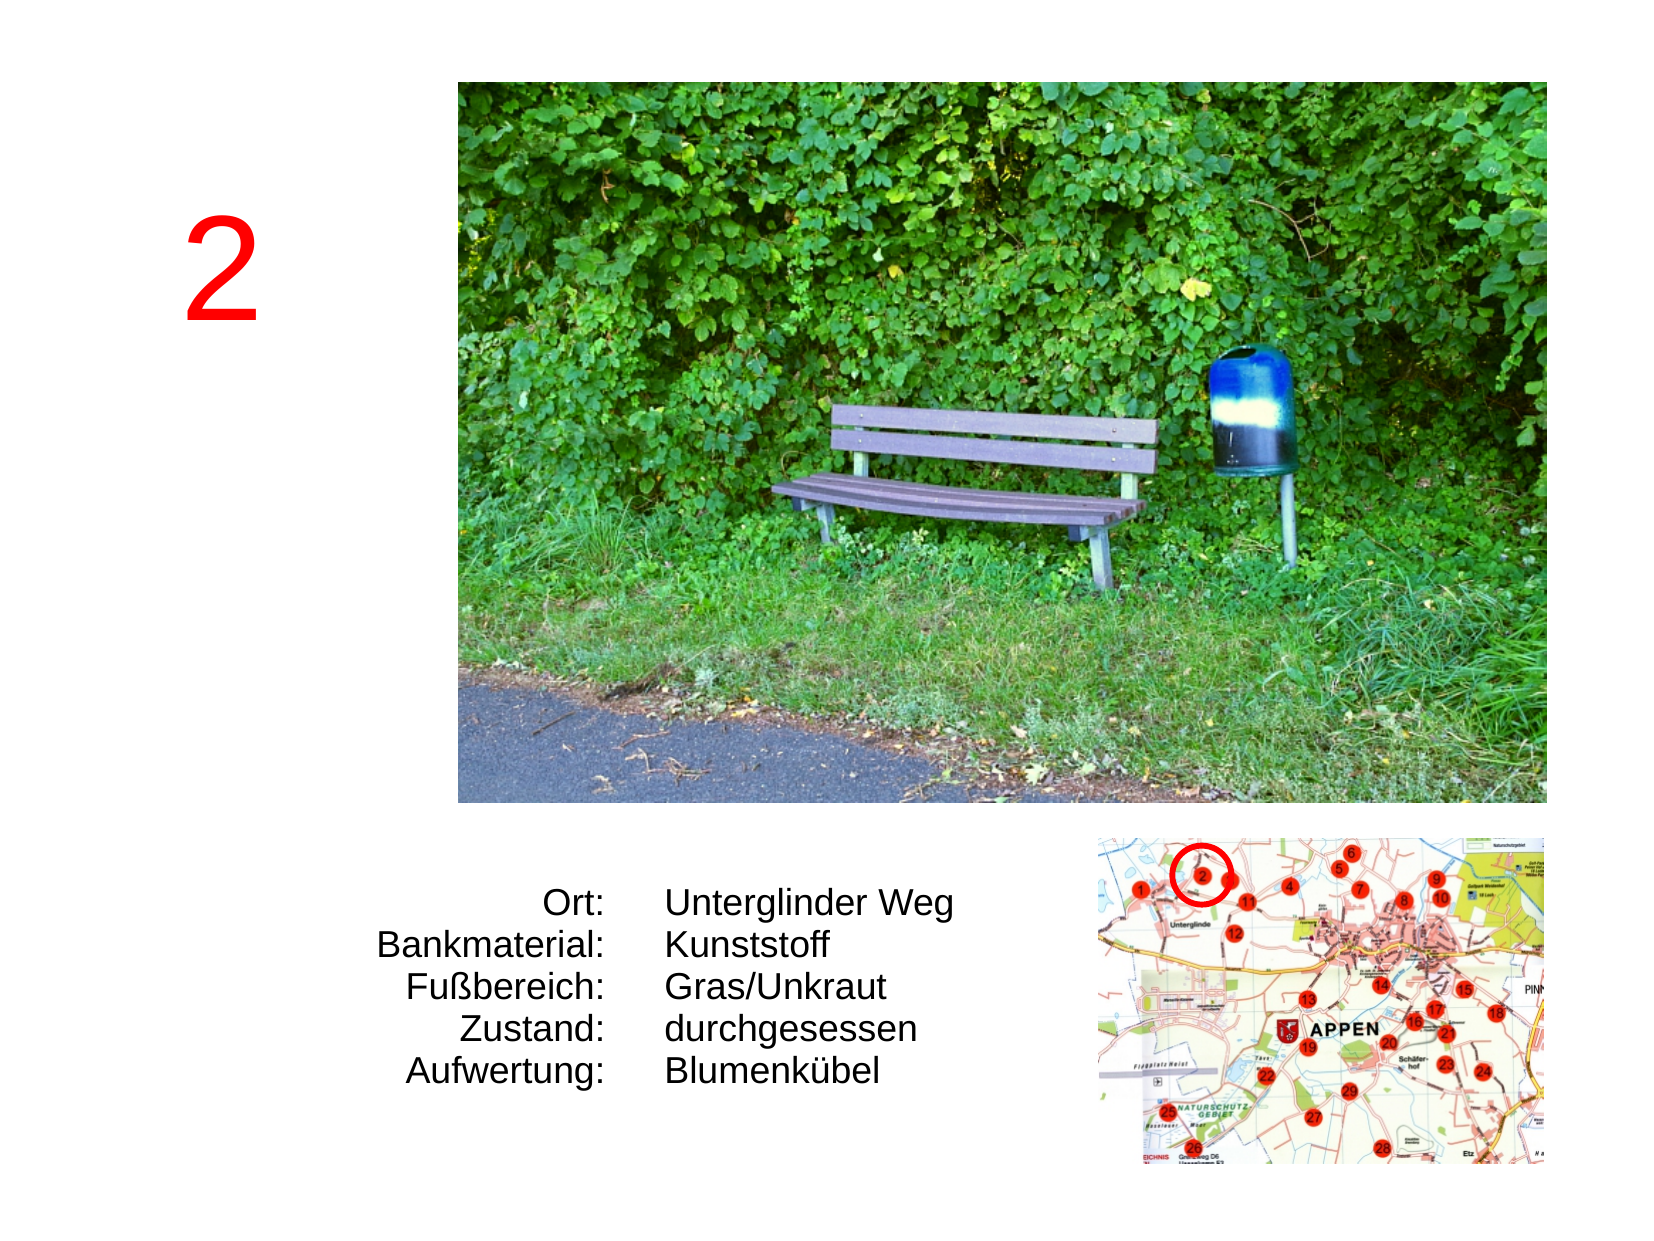

2
IMGP7845rNr02.jpg
	Ort:		Unterglinder Weg
	Bankmaterial:		Kunststoff
	Fußbereich:		Gras/Unkraut
	Zustand:		durchgesessen
	Aufwertung:		Blumenkübel